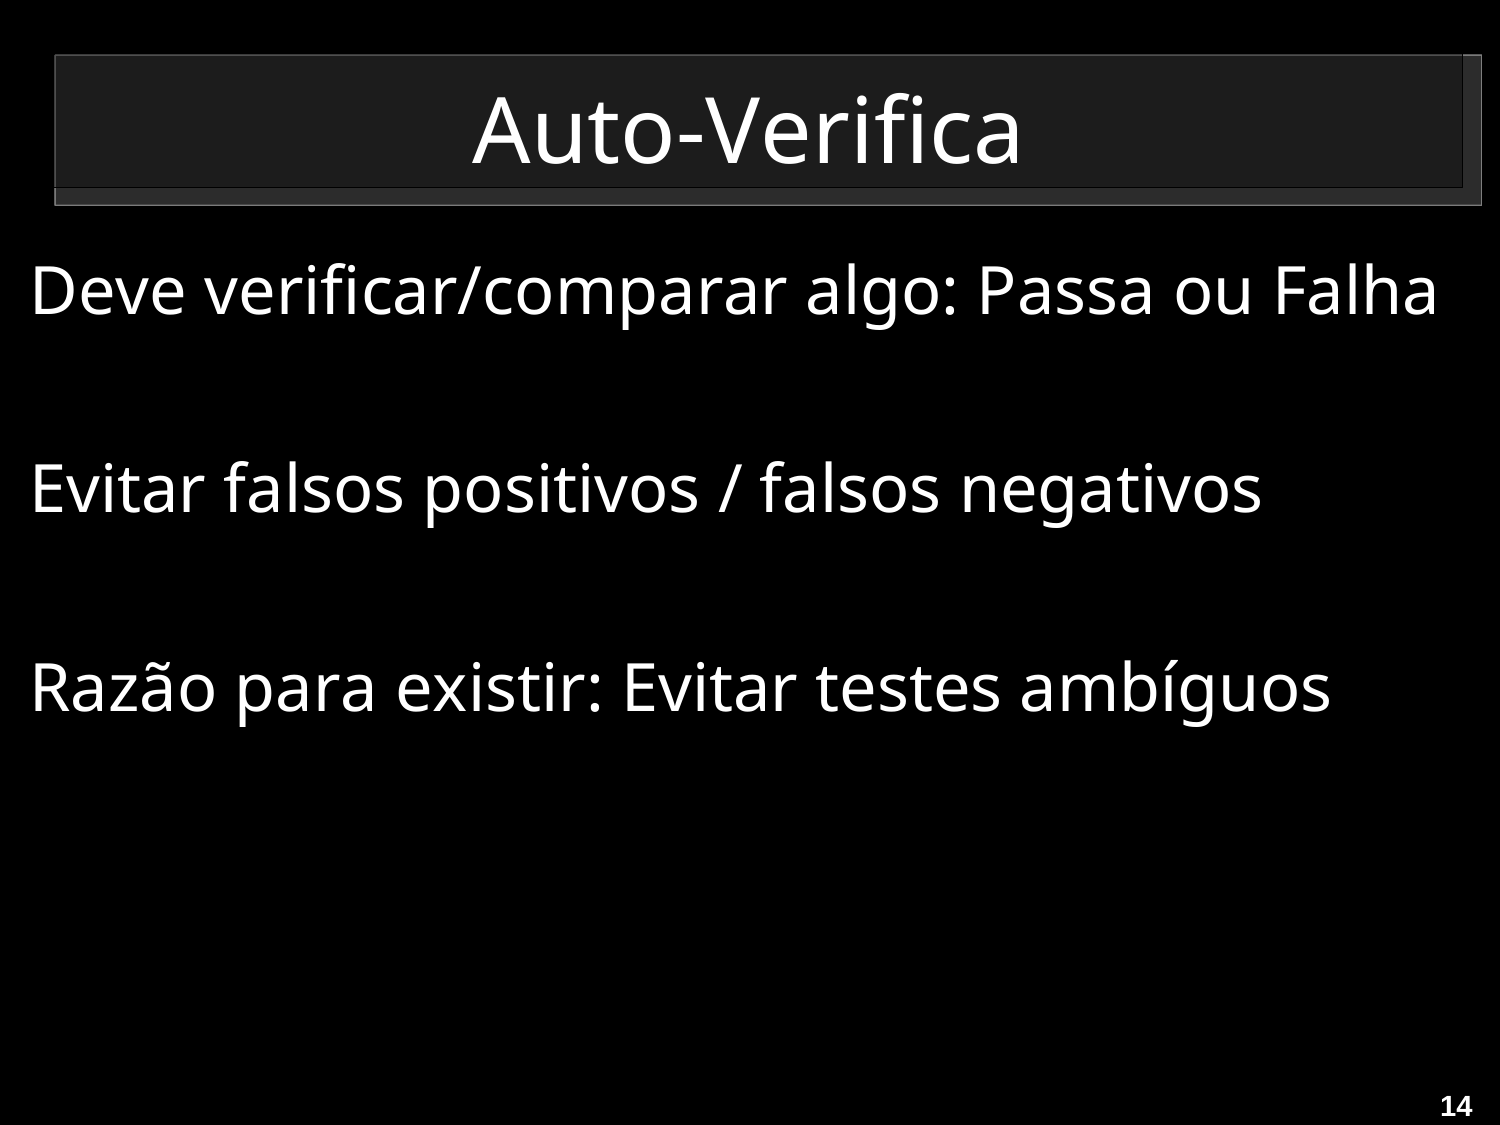

# Auto-Verifica
Deve verificar/comparar algo: Passa ou Falha
Evitar falsos positivos / falsos negativos
Razão para existir: Evitar testes ambíguos
14